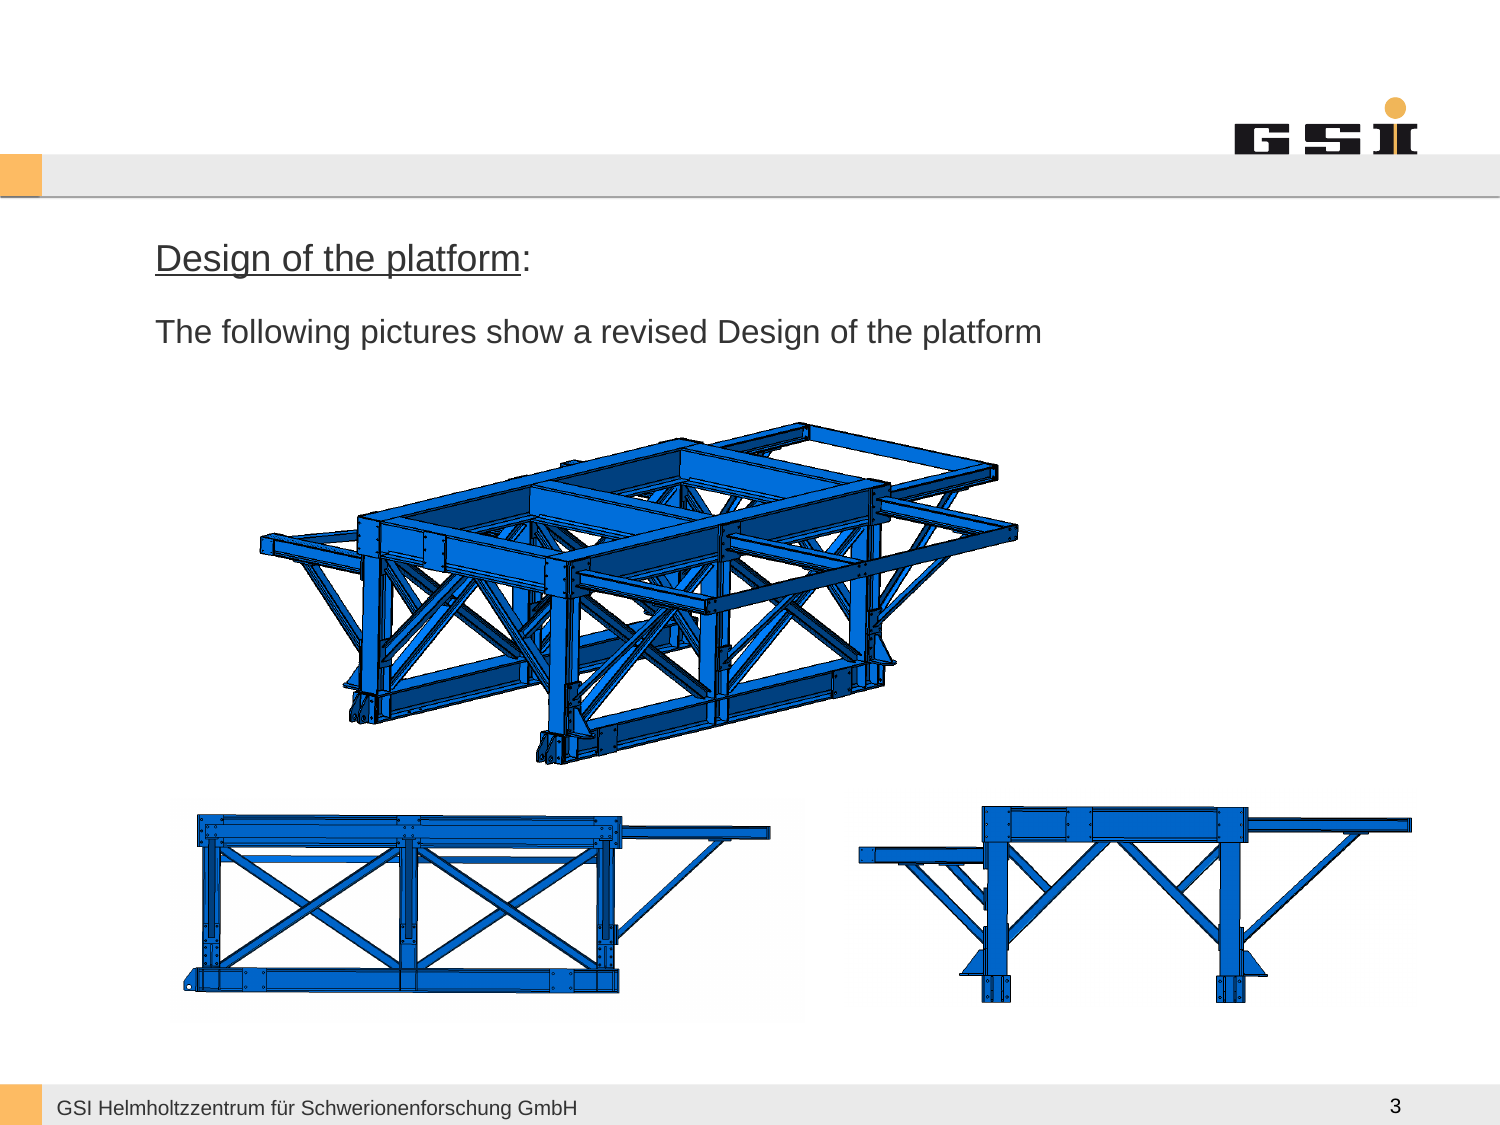

# Design of the platform:
The following pictures show a revised Design of the platform